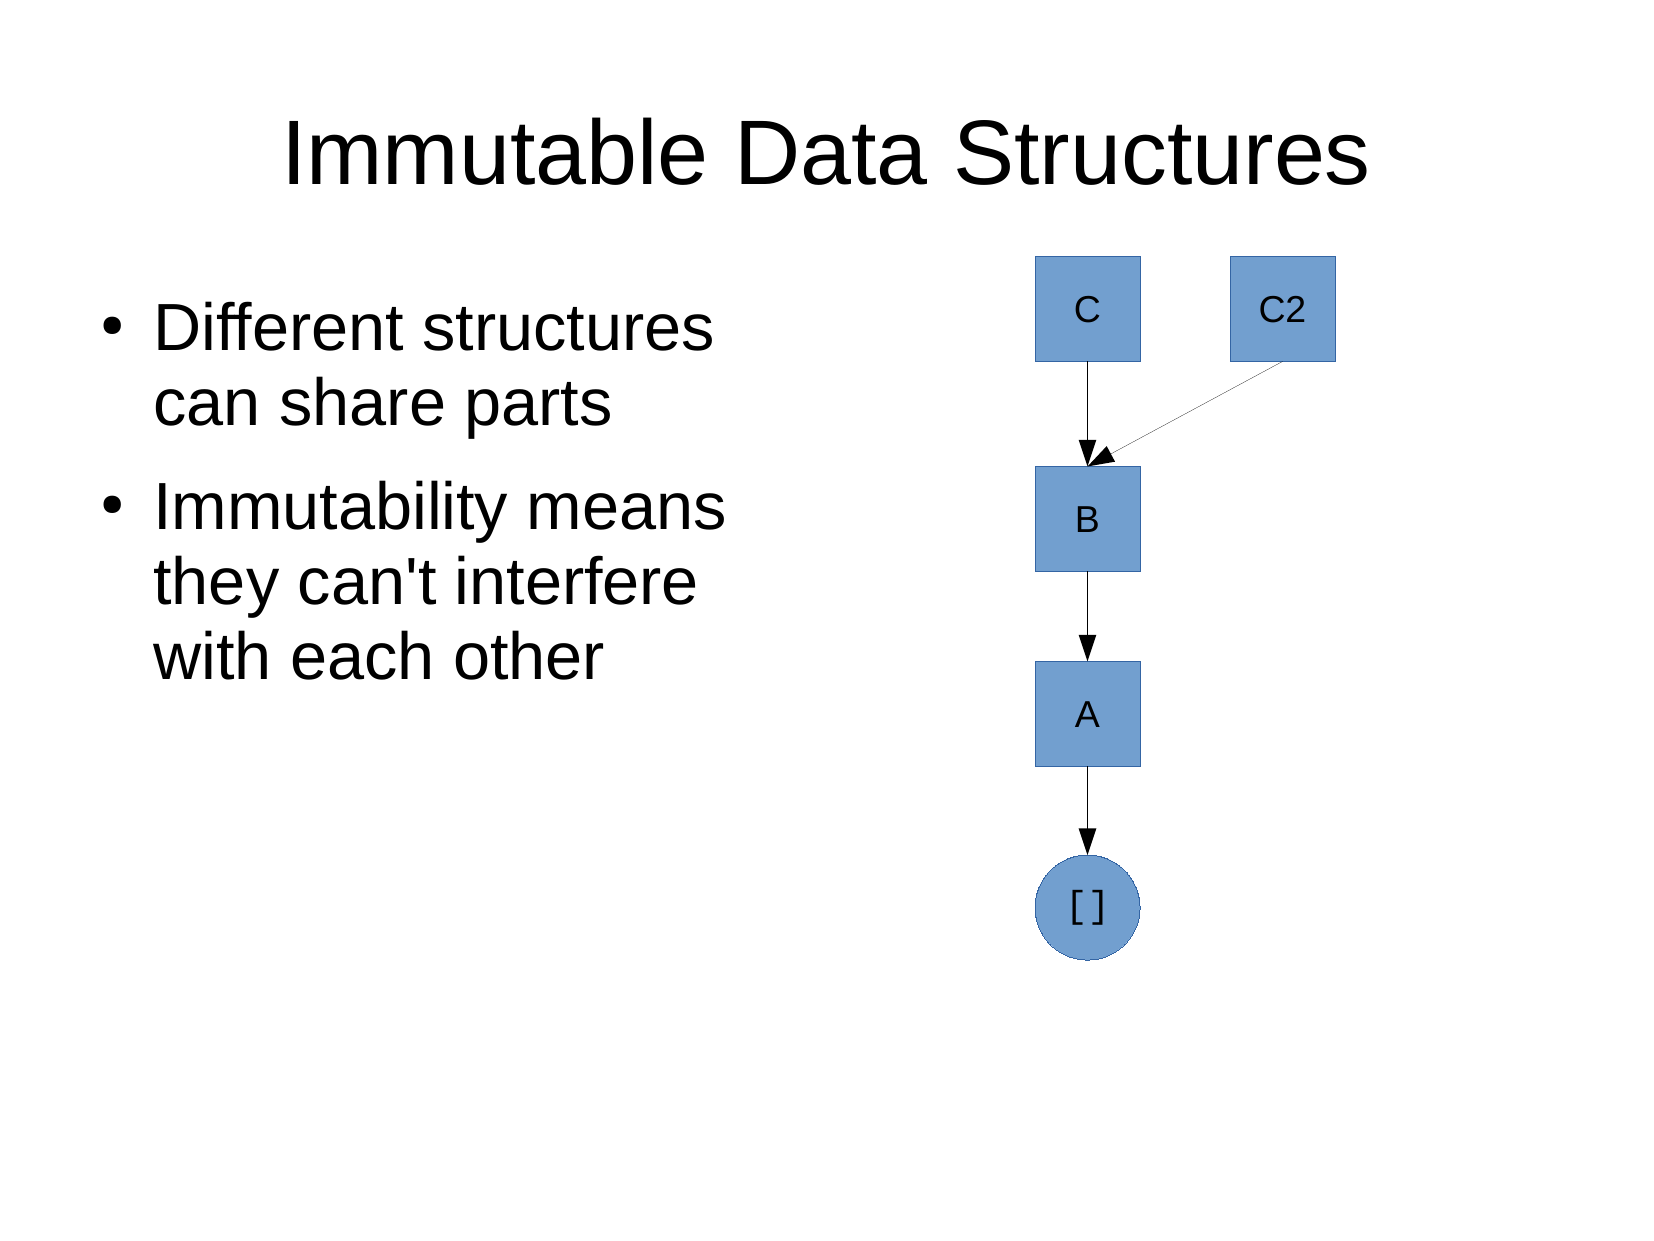

# Immutable Data Structures
C
C2
Different structures can share parts
Immutability means they can't interfere with each other
B
A
[]